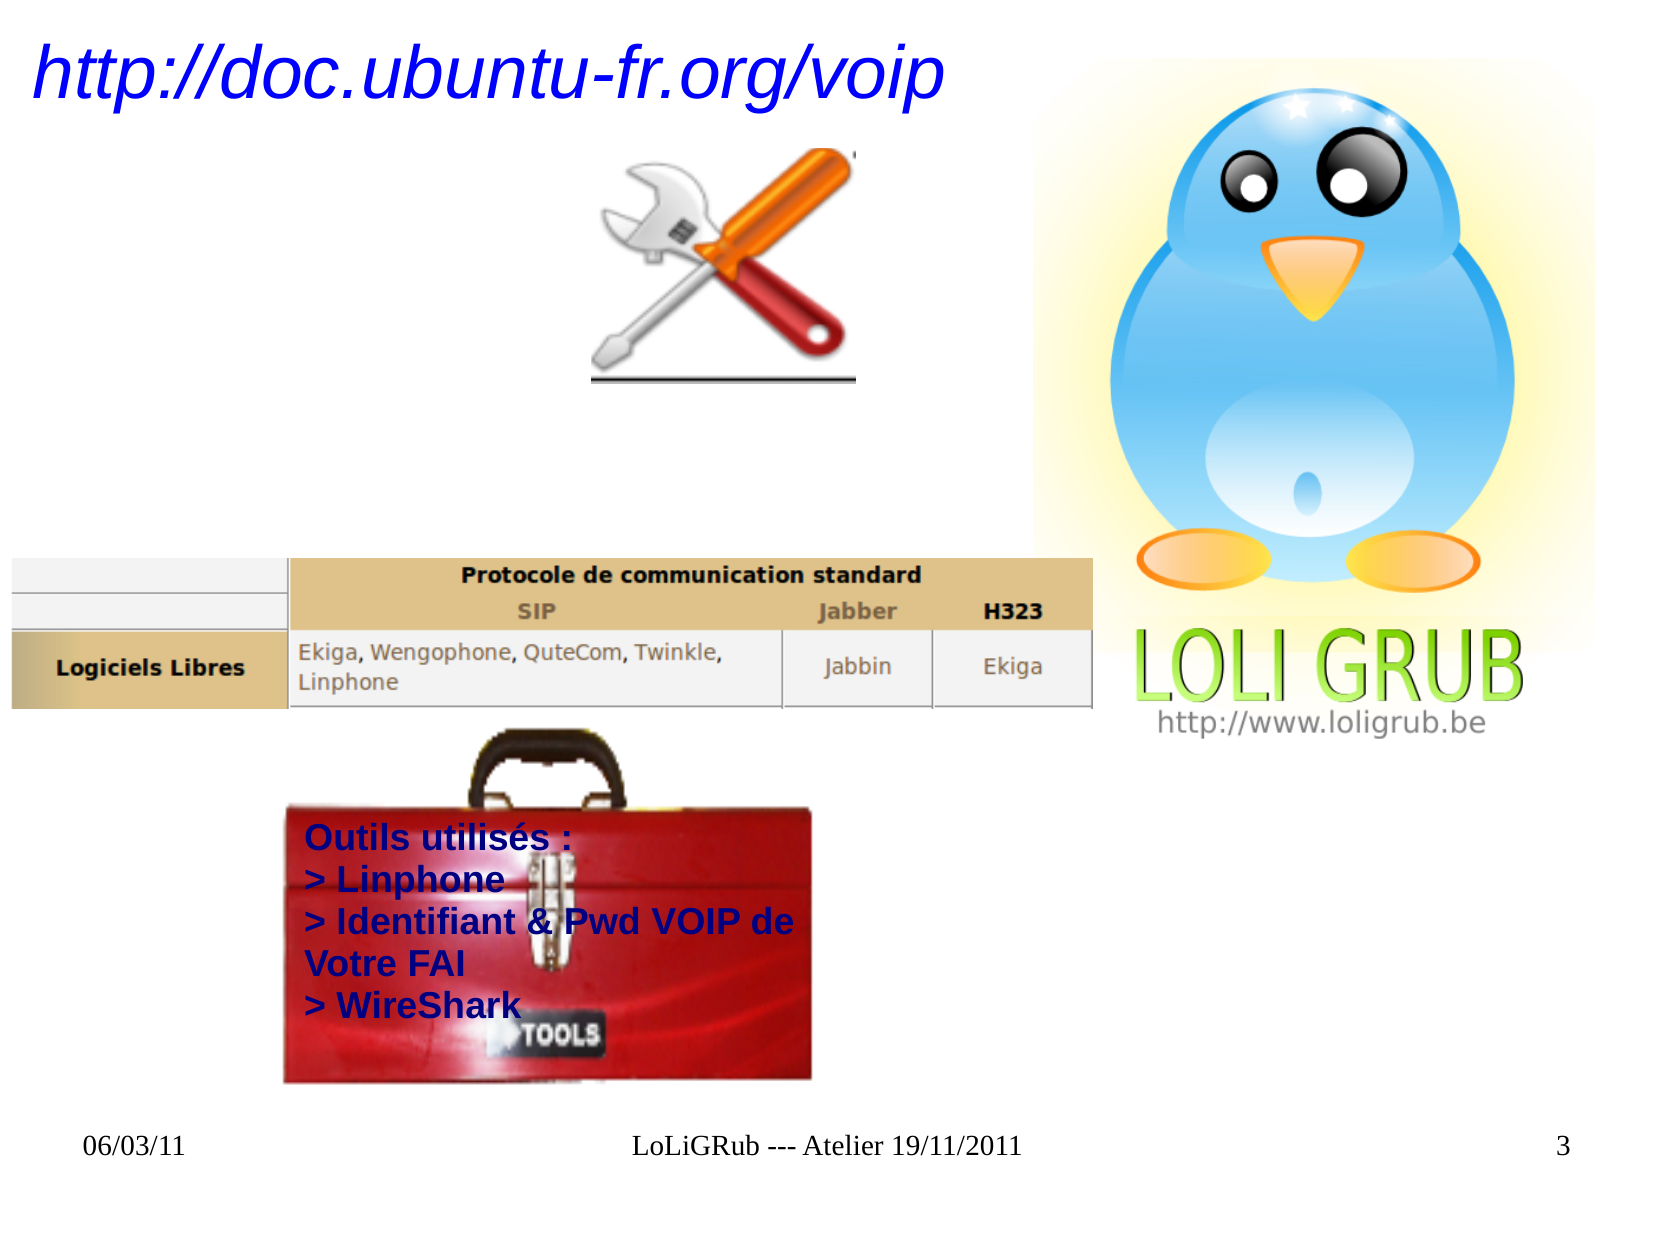

http://doc.ubuntu-fr.org/voip
Outils utilisés :
> Linphone
> Identifiant & Pwd VOIP de
Votre FAI
> WireShark
06/03/11
LoLiGRub --- Atelier 19/11/2011
3